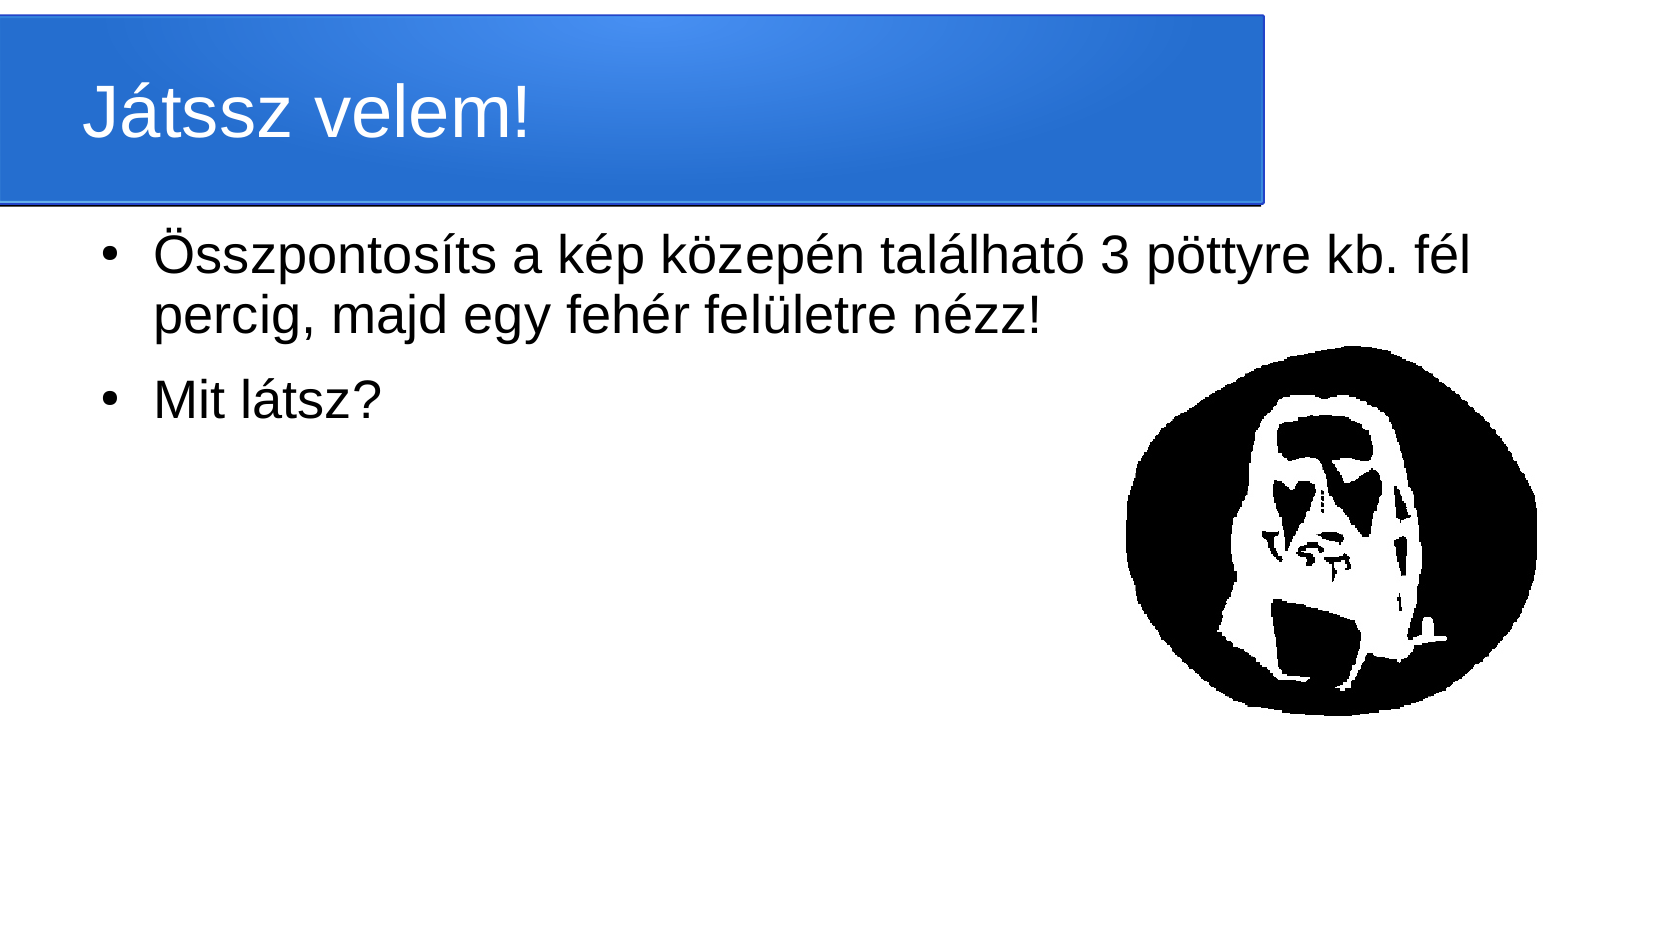

# Játssz velem!
Összpontosíts a kép közepén található 3 pöttyre kb. fél percig, majd egy fehér felületre nézz!
Mit látsz?